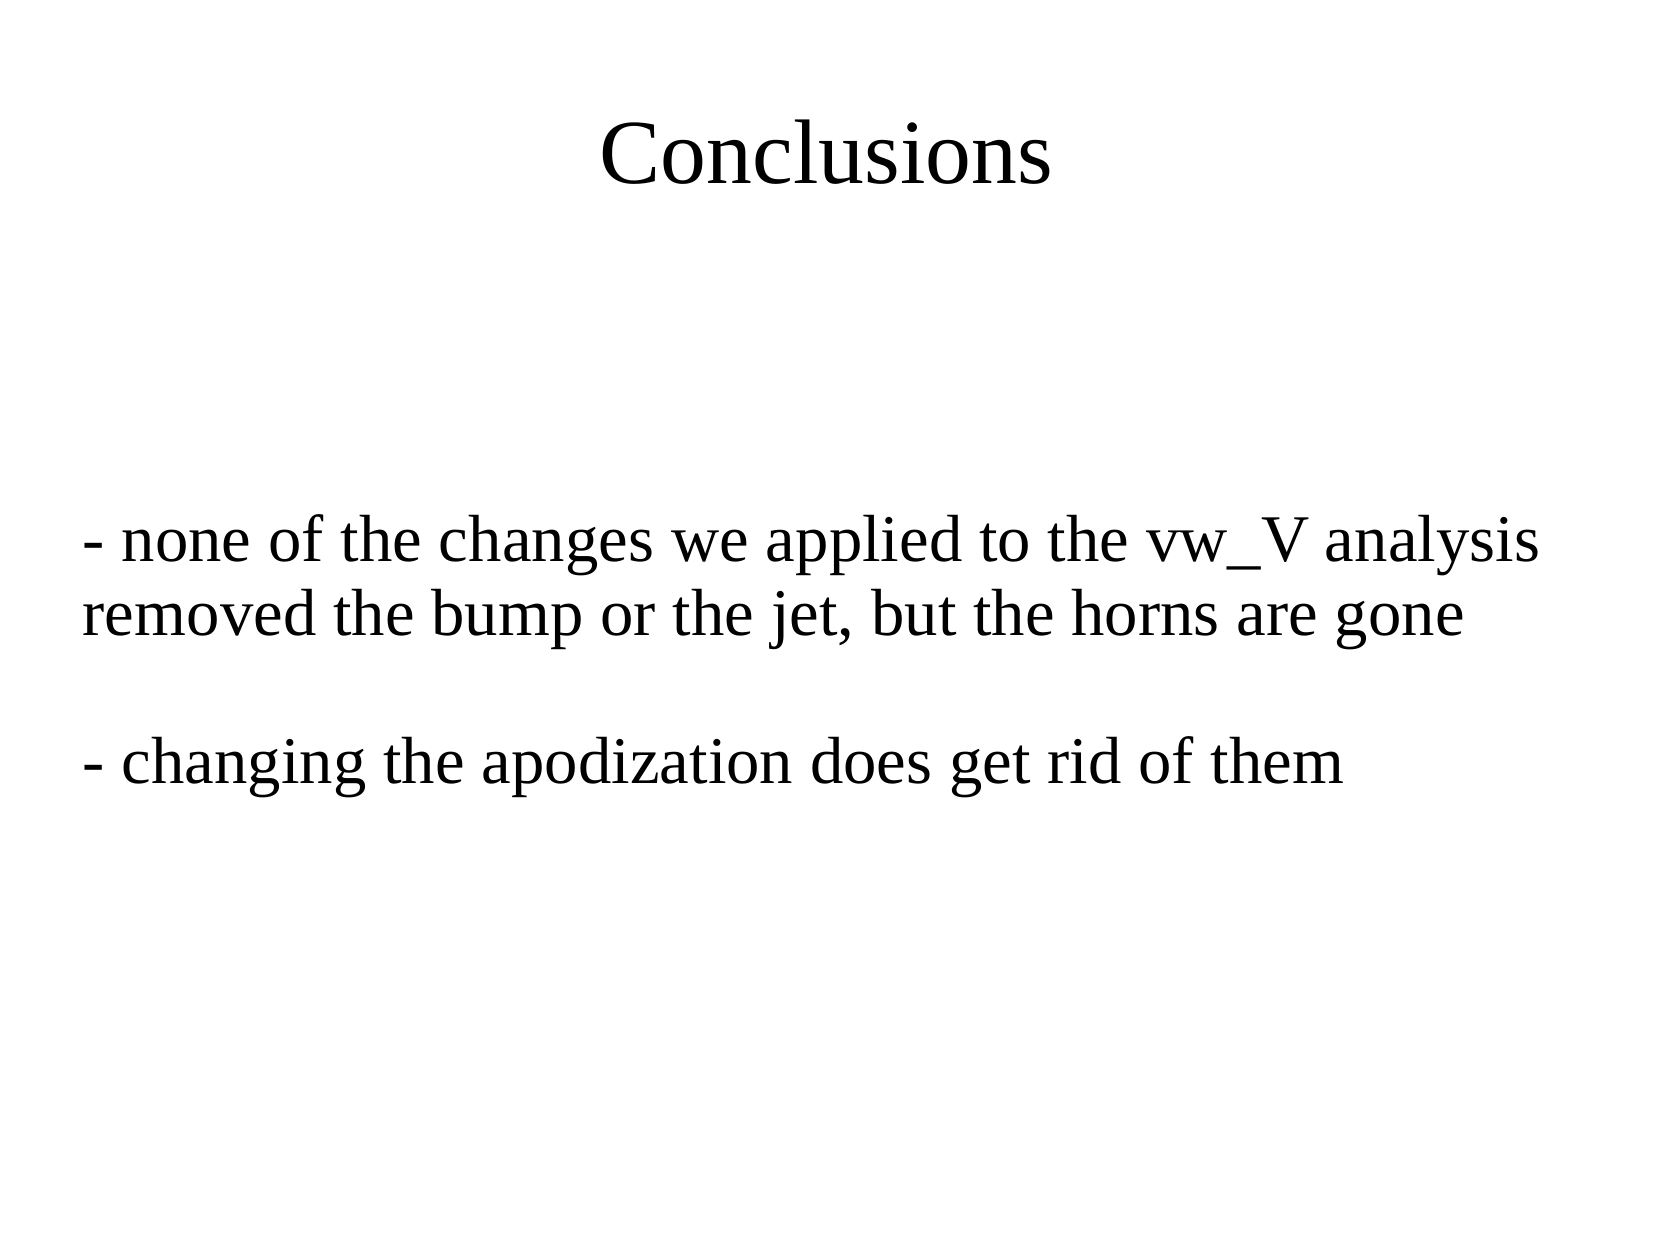

# Conclusions
- none of the changes we applied to the vw_V analysis removed the bump or the jet, but the horns are gone
- changing the apodization does get rid of them